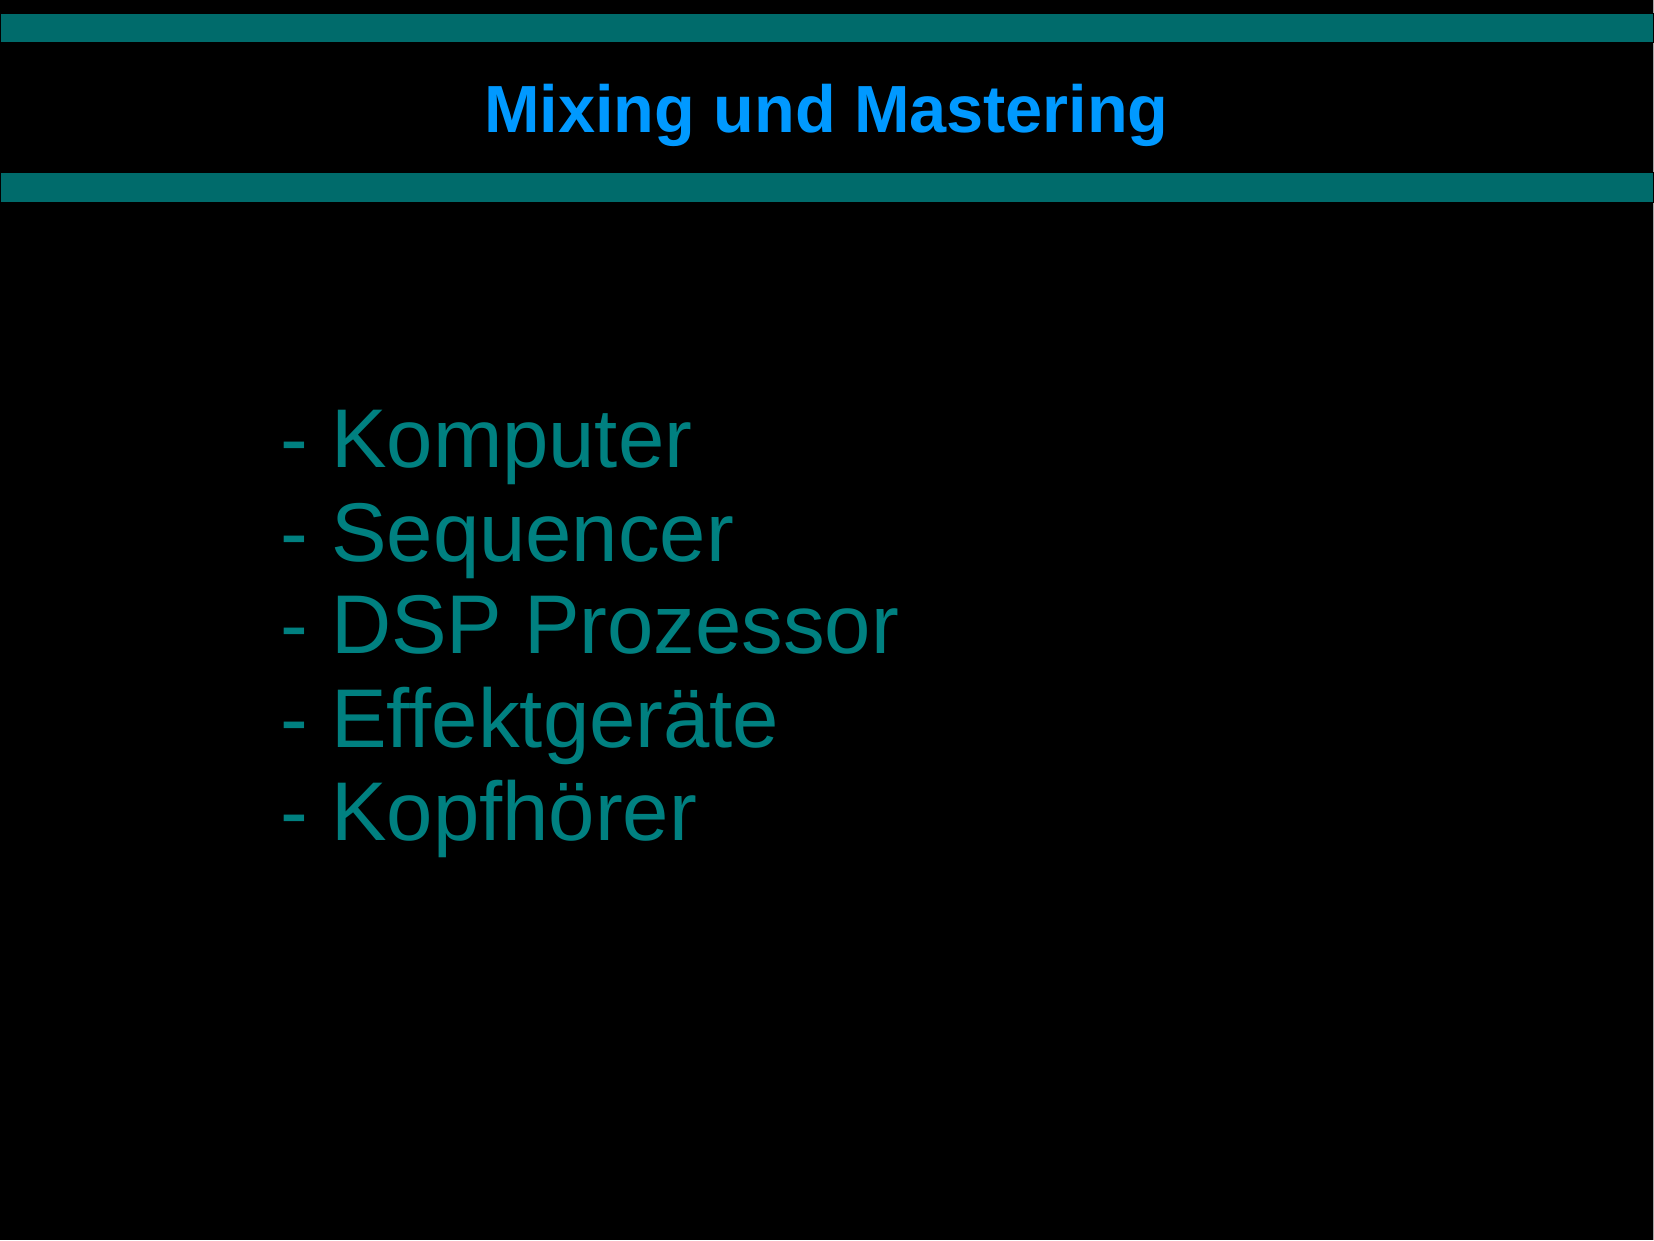

Mixing und Mastering
- Komputer
- Sequencer
- DSP Prozessor
- Effektgeräte
- Kopfhörer